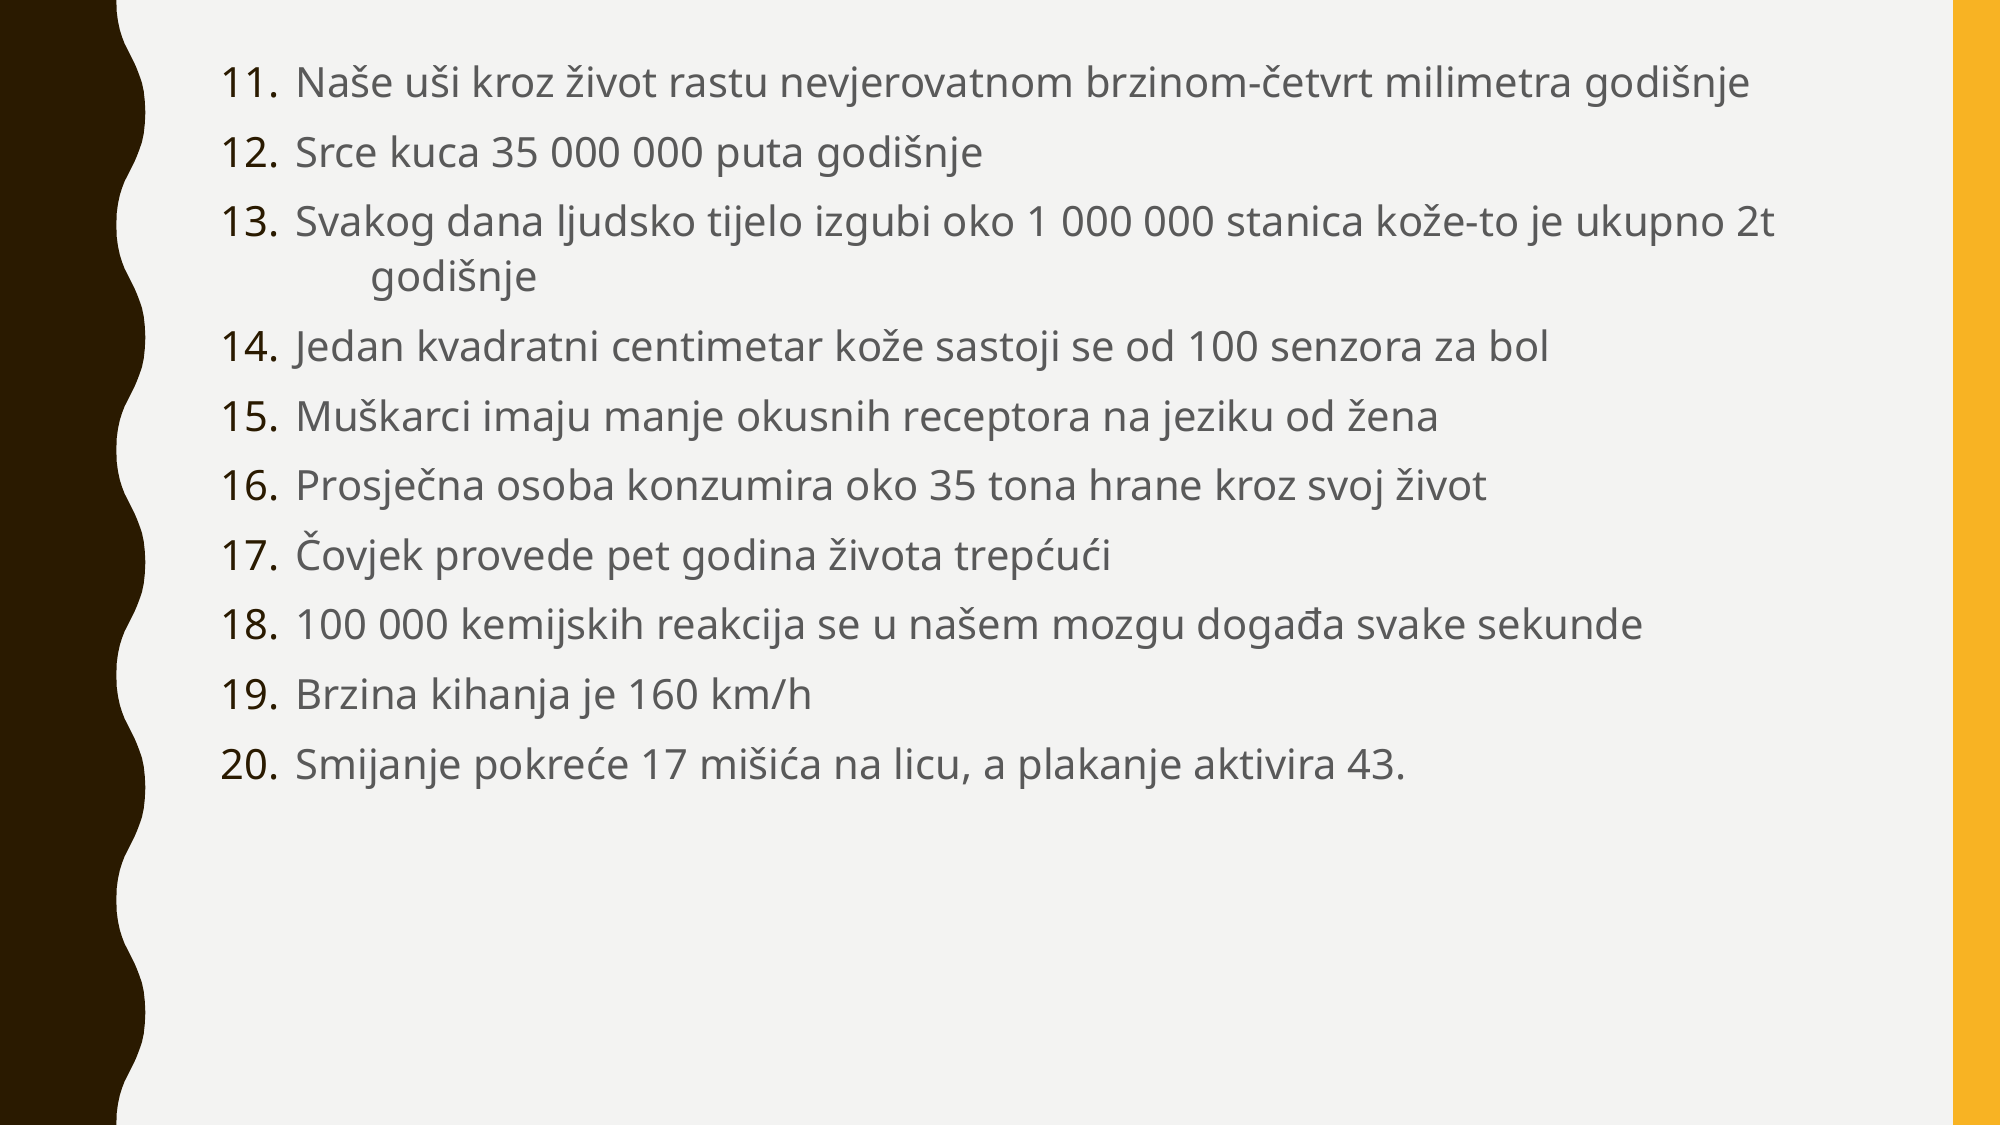

# Naše uši kroz život rastu nevjerovatnom brzinom-četvrt milimetra godišnje
Srce kuca 35 000 000 puta godišnje
Svakog dana ljudsko tijelo izgubi oko 1 000 000 stanica kože-to je ukupno 2t godišnje
Jedan kvadratni centimetar kože sastoji se od 100 senzora za bol
Muškarci imaju manje okusnih receptora na jeziku od žena
Prosječna osoba konzumira oko 35 tona hrane kroz svoj život
Čovjek provede pet godina života trepćući
100 000 kemijskih reakcija se u našem mozgu događa svake sekunde
Brzina kihanja je 160 km/h
Smijanje pokreće 17 mišića na licu, a plakanje aktivira 43.